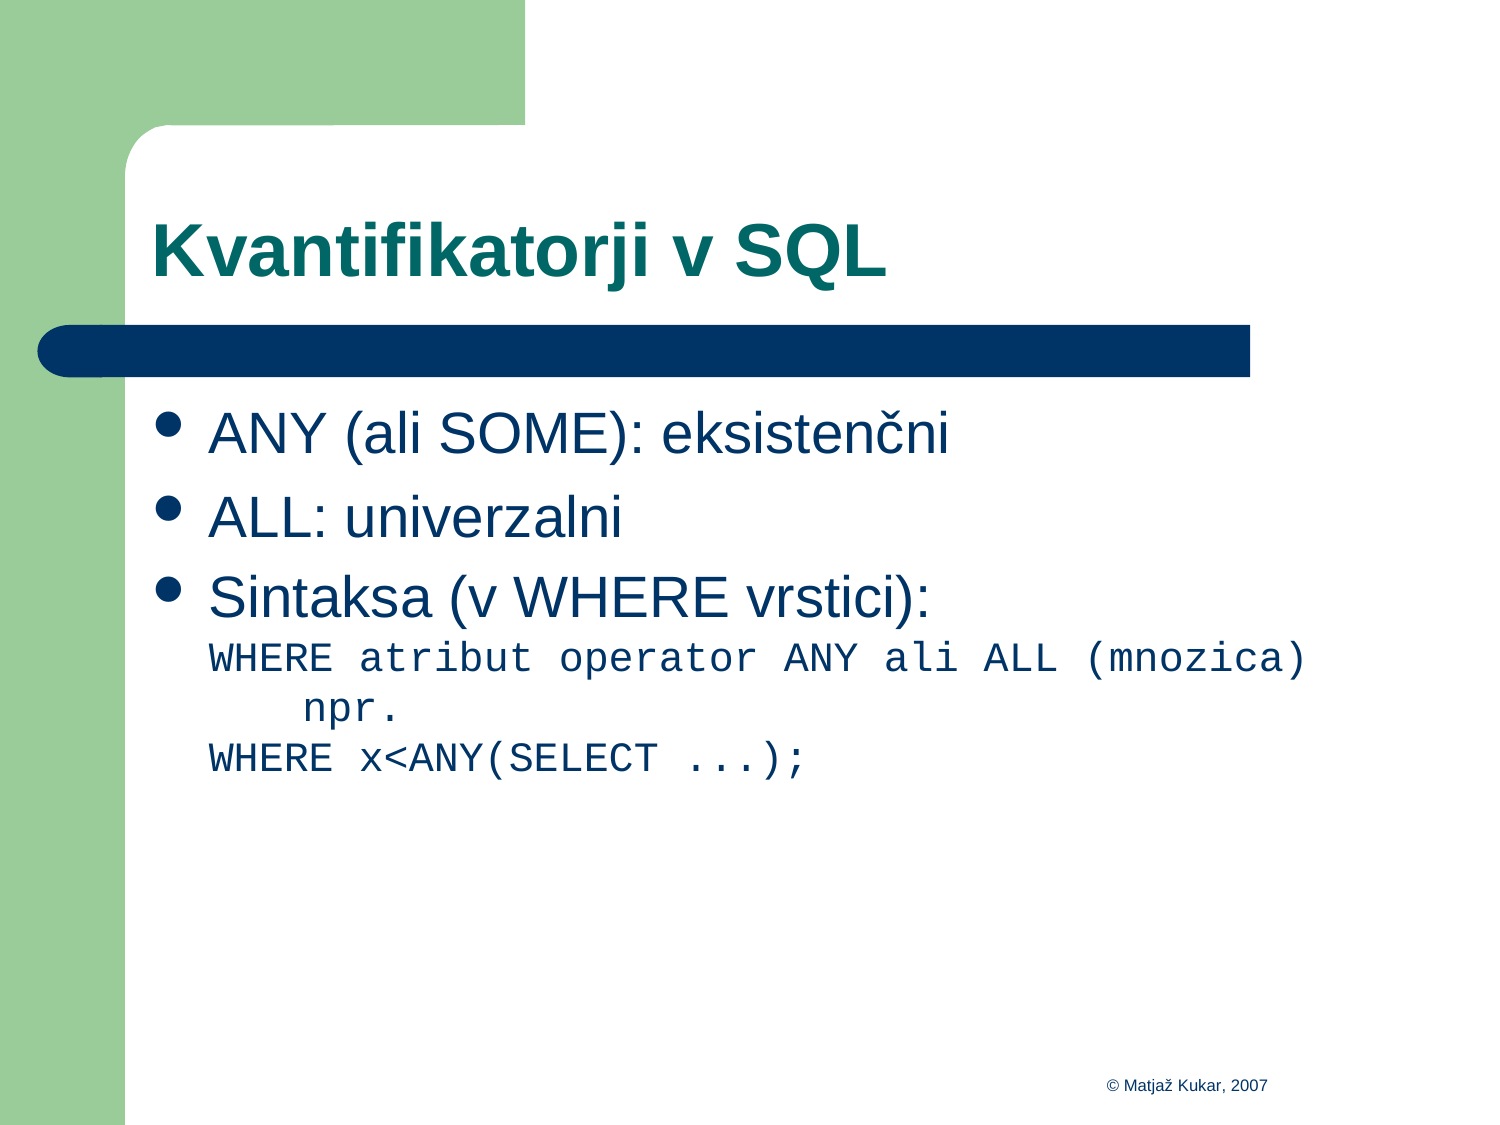

# Kvantifikatorji v SQL
ANY (ali SOME): eksistenčni
ALL: univerzalni
Sintaksa (v WHERE vrstici):
WHERE atribut operator ANY ali ALL (mnozica)
	npr.
WHERE x<ANY(SELECT ...);
© Matjaž Kukar, 2007